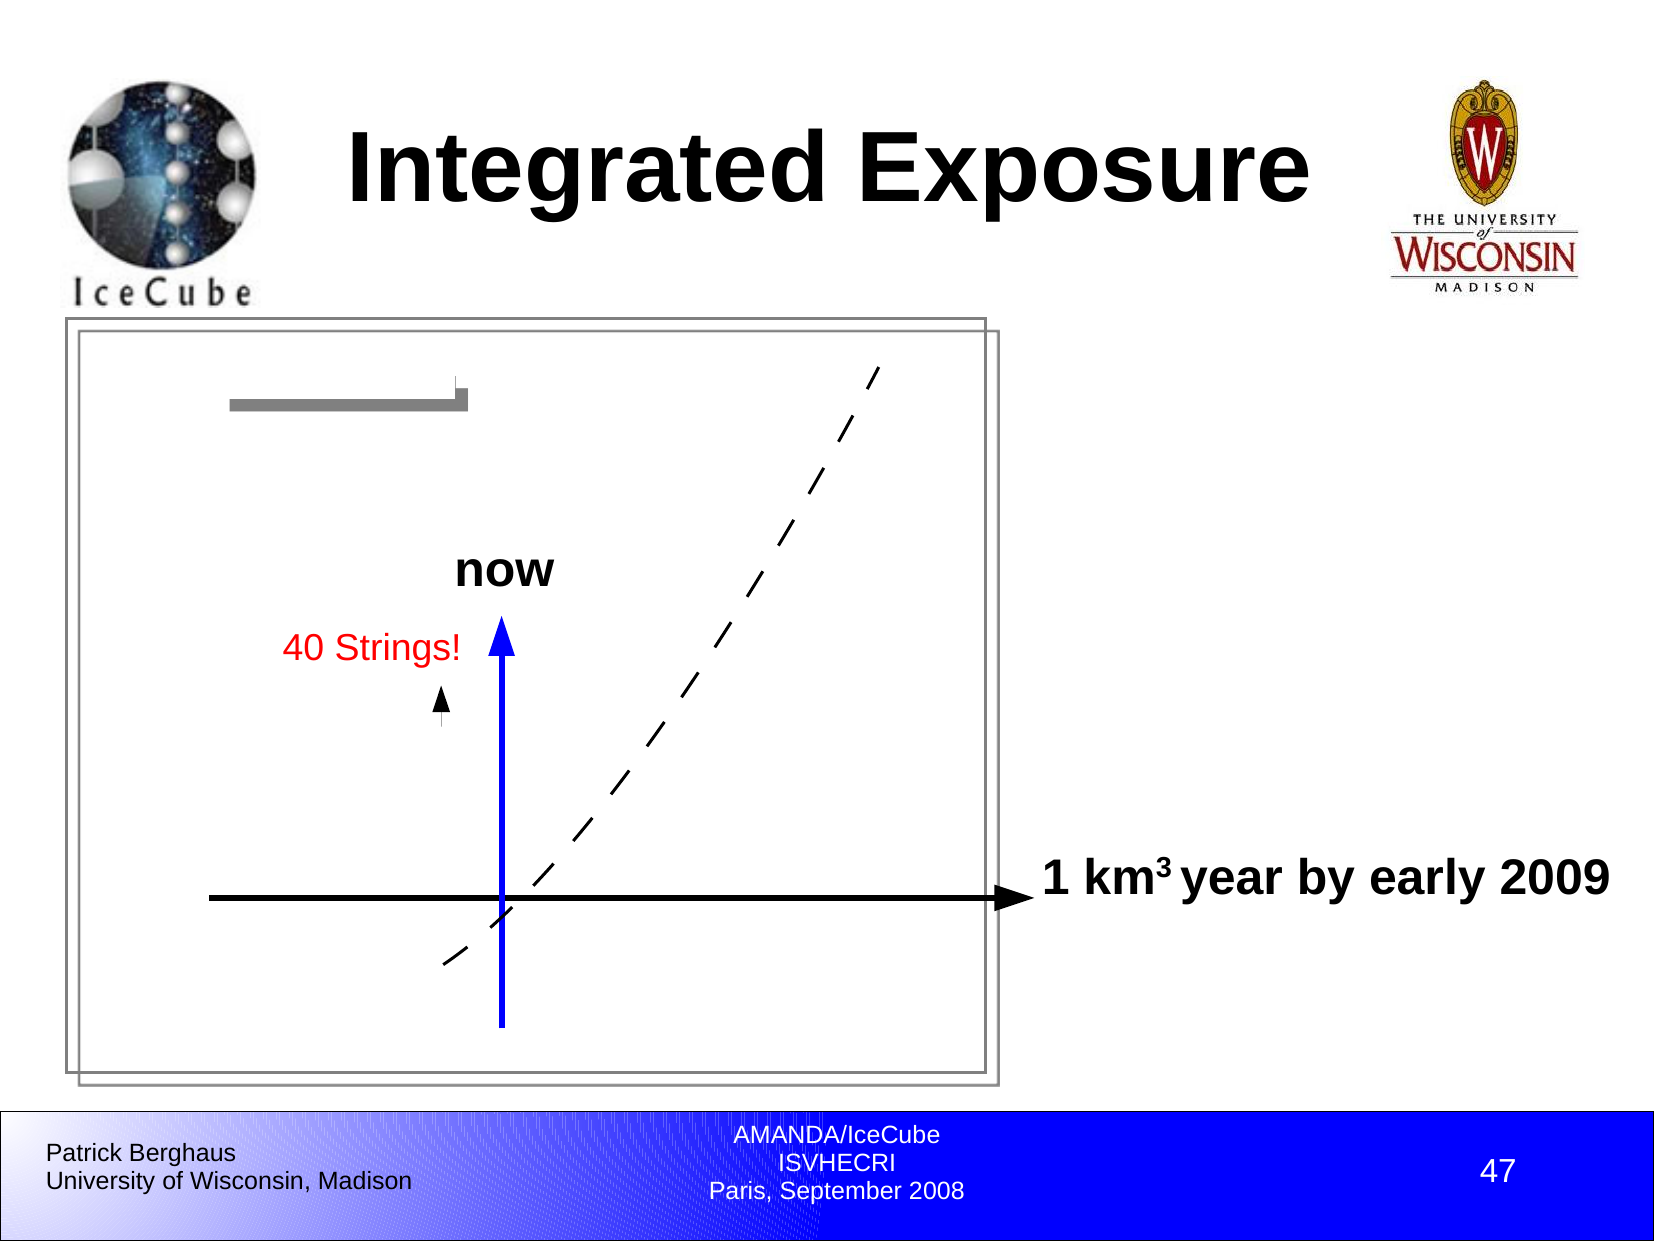

Integrated Exposure
now
40 Strings!
1 km3 year by early 2009